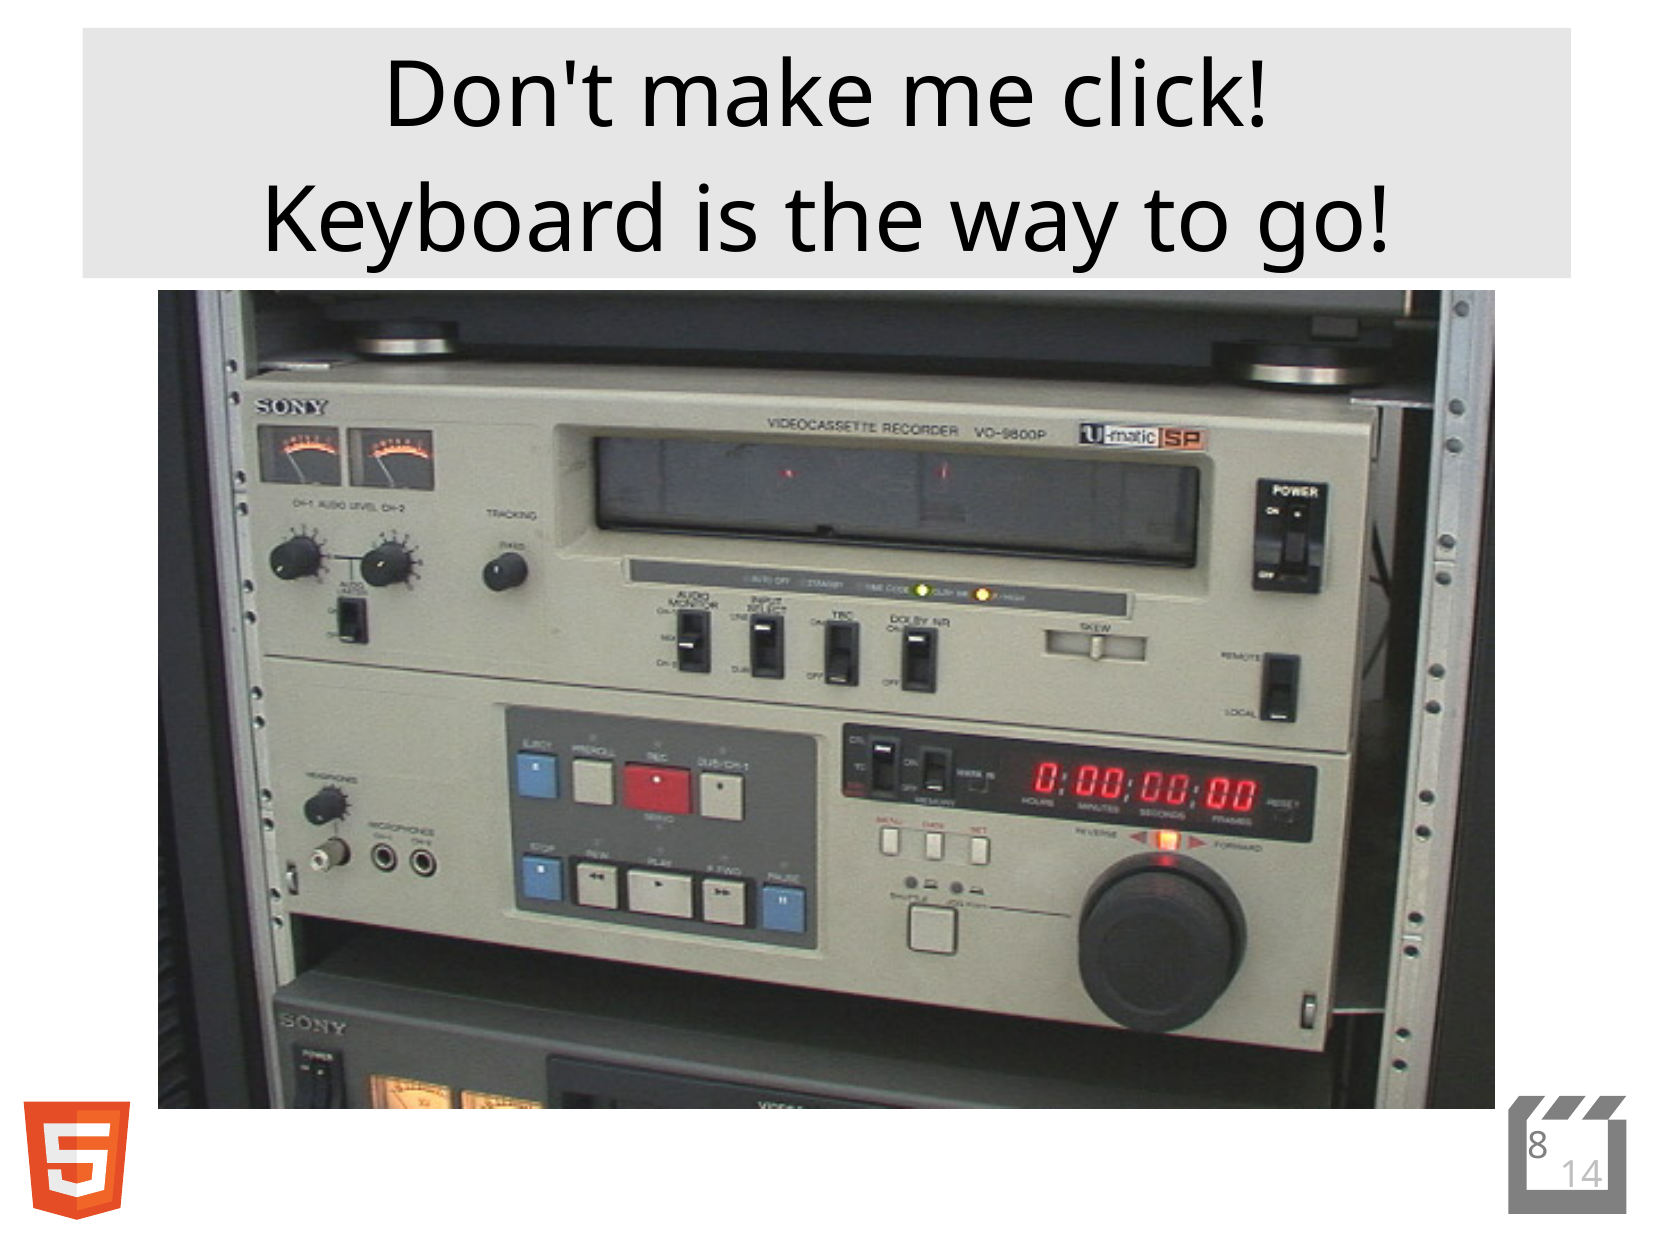

# Don't make me click! Keyboard is the way to go!